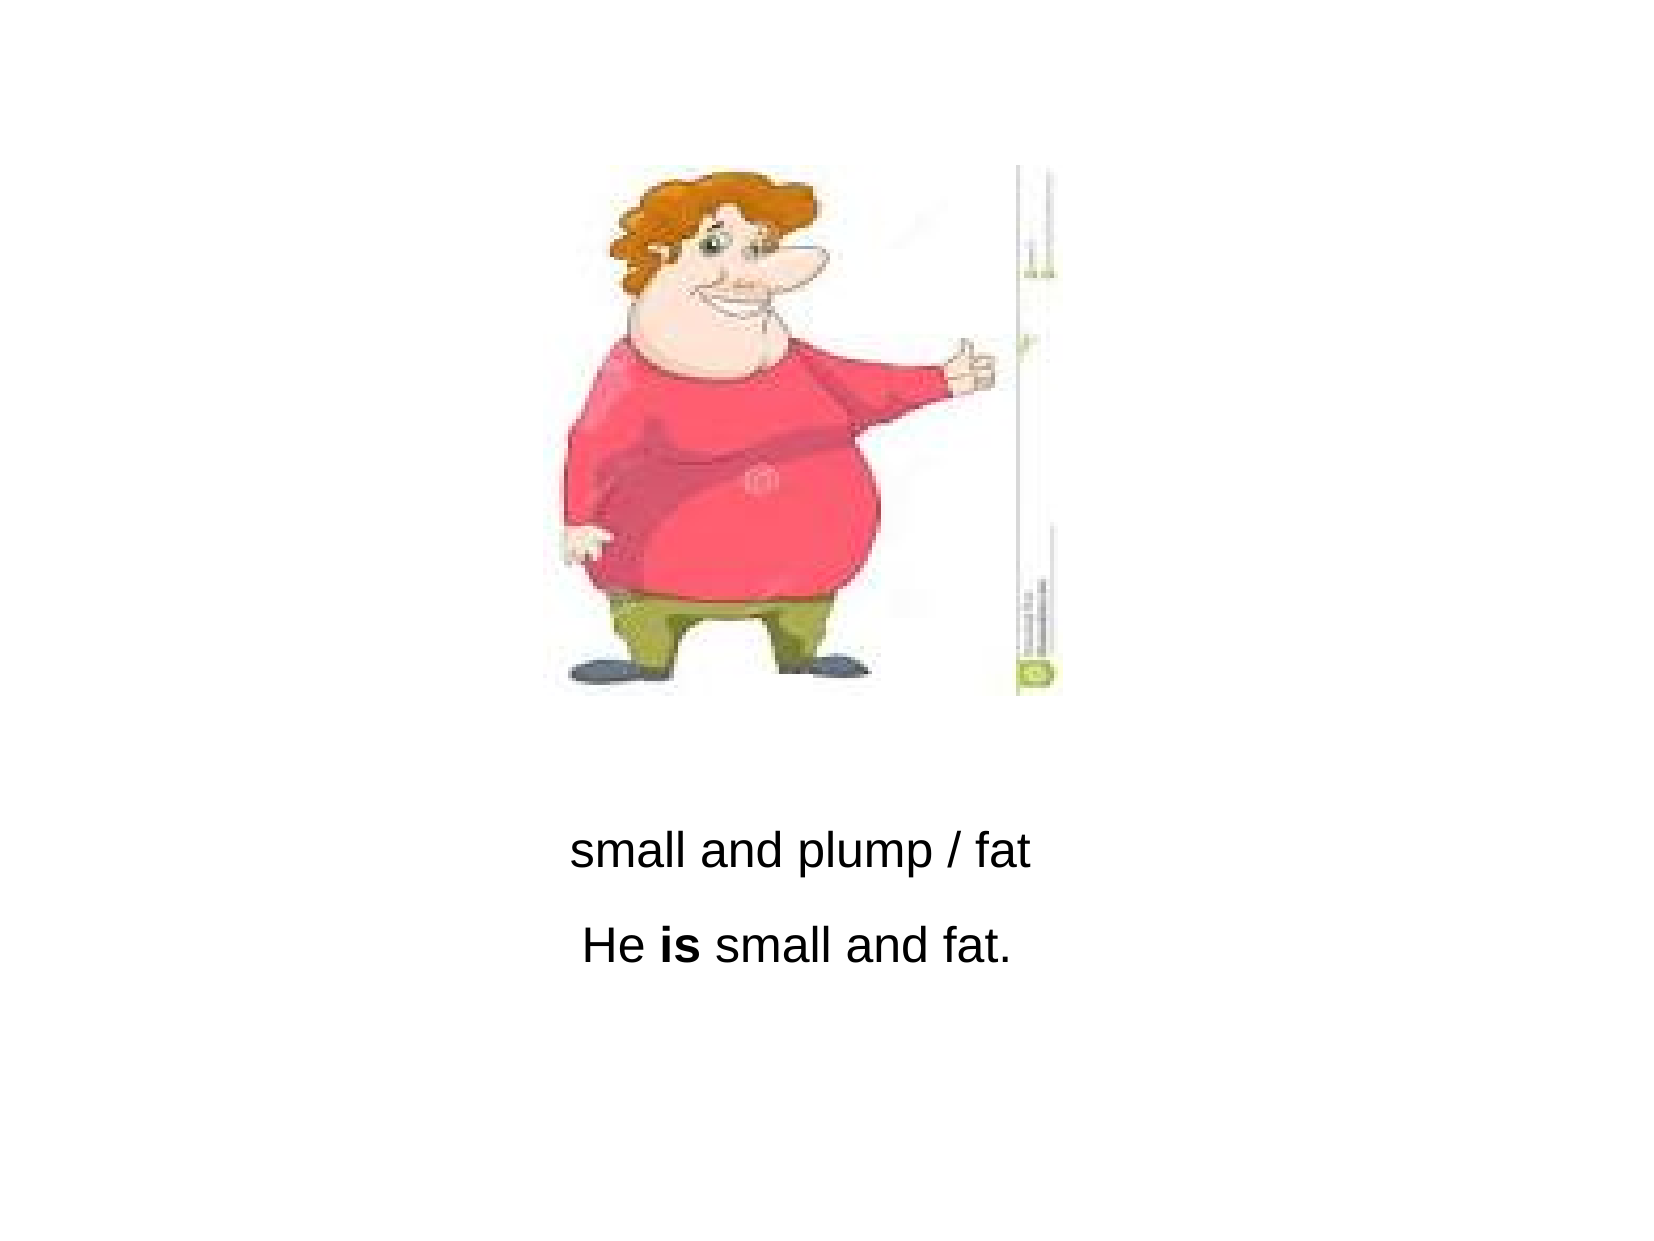

small and plump / fat
He is small and fat.